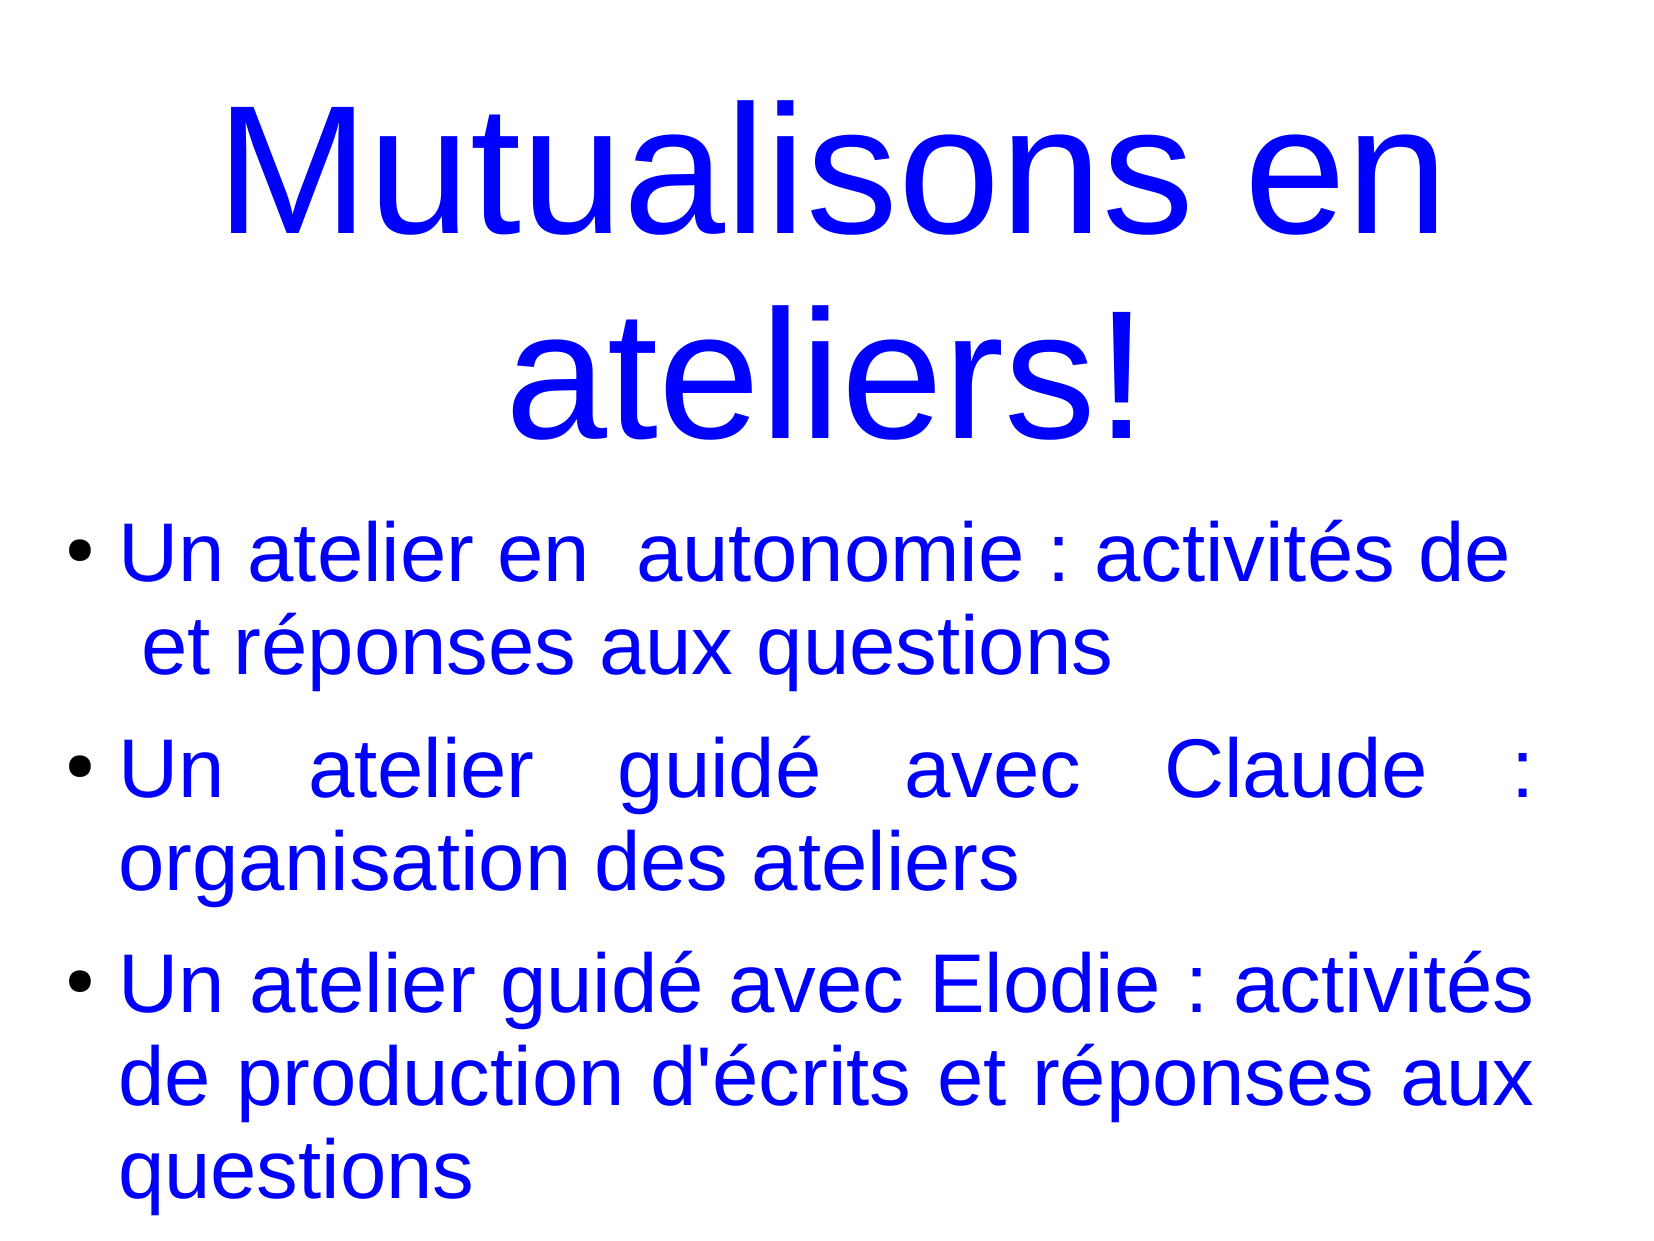

# Mutualisons en ateliers!
Un atelier en autonomie : activités de et réponses aux questions
Un atelier guidé avec Claude : organisation des ateliers
Un atelier guidé avec Elodie : activités de production d'écrits et réponses aux questions